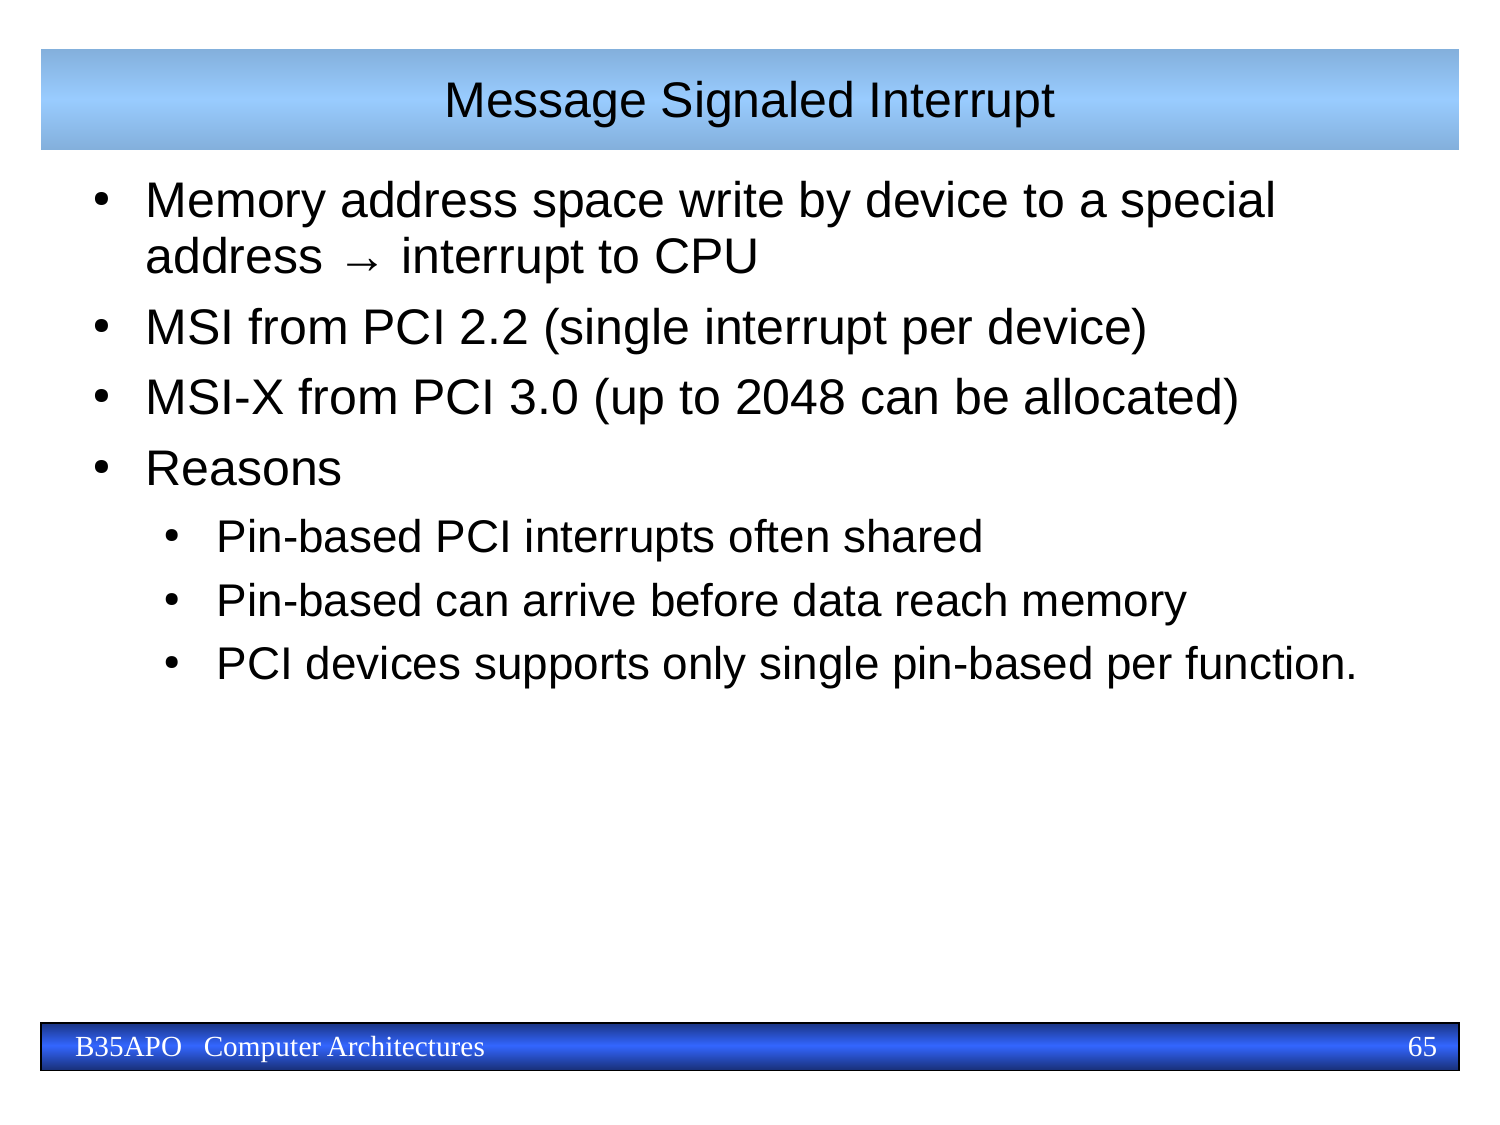

# Message Signaled Interrupt
Memory address space write by device to a special address → interrupt to CPU
MSI from PCI 2.2 (single interrupt per device)
MSI-X from PCI 3.0 (up to 2048 can be allocated)
Reasons
Pin-based PCI interrupts often shared
Pin-based can arrive before data reach memory
PCI devices supports only single pin-based per function.
B35APO Computer Architectures
65